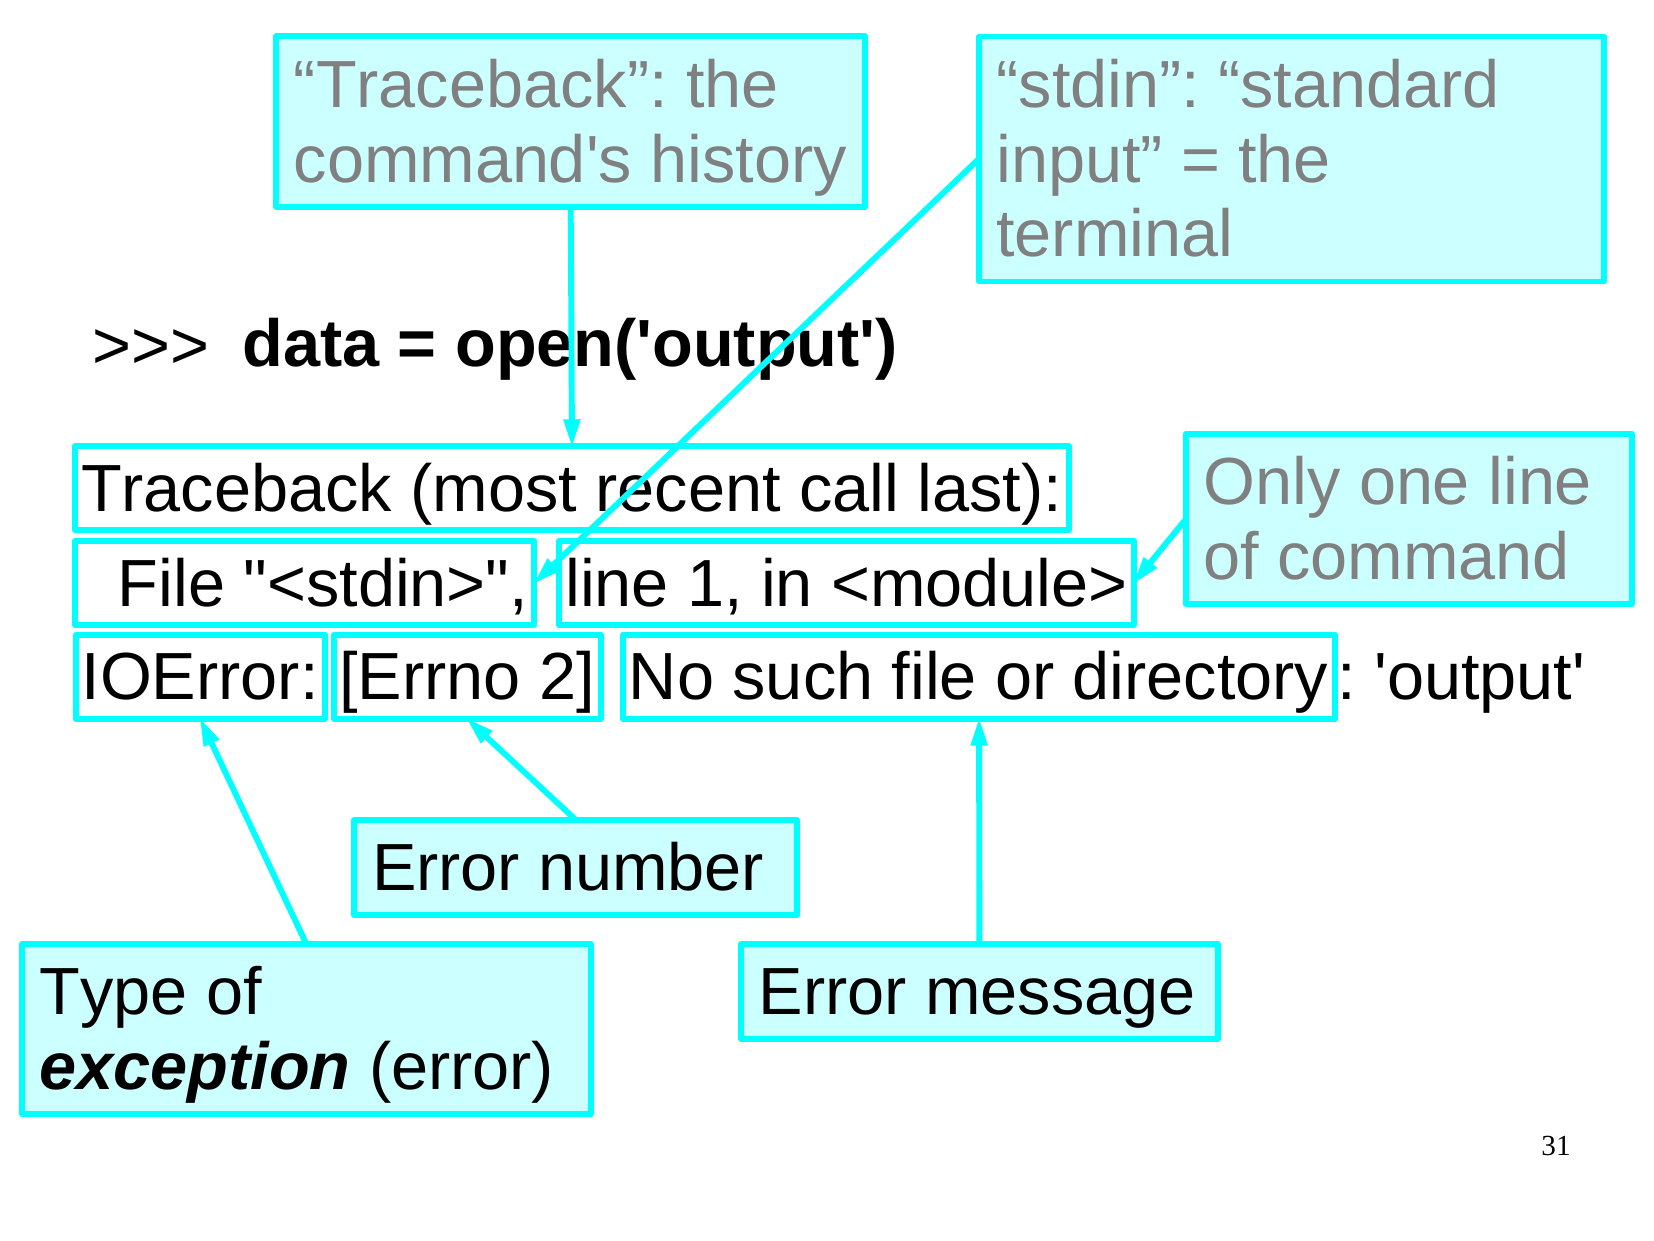

“Traceback”: the
command's history
“stdin”: “standard
input” = the terminal
data = open('output')
>>>
Only one line
of command
Traceback (most recent call last):
 File "<stdin>",
line 1, in <module>
IOError:
[Errno 2]
No such file or directory
: 'output'
Error number
Error message
Type of exception (error)
31